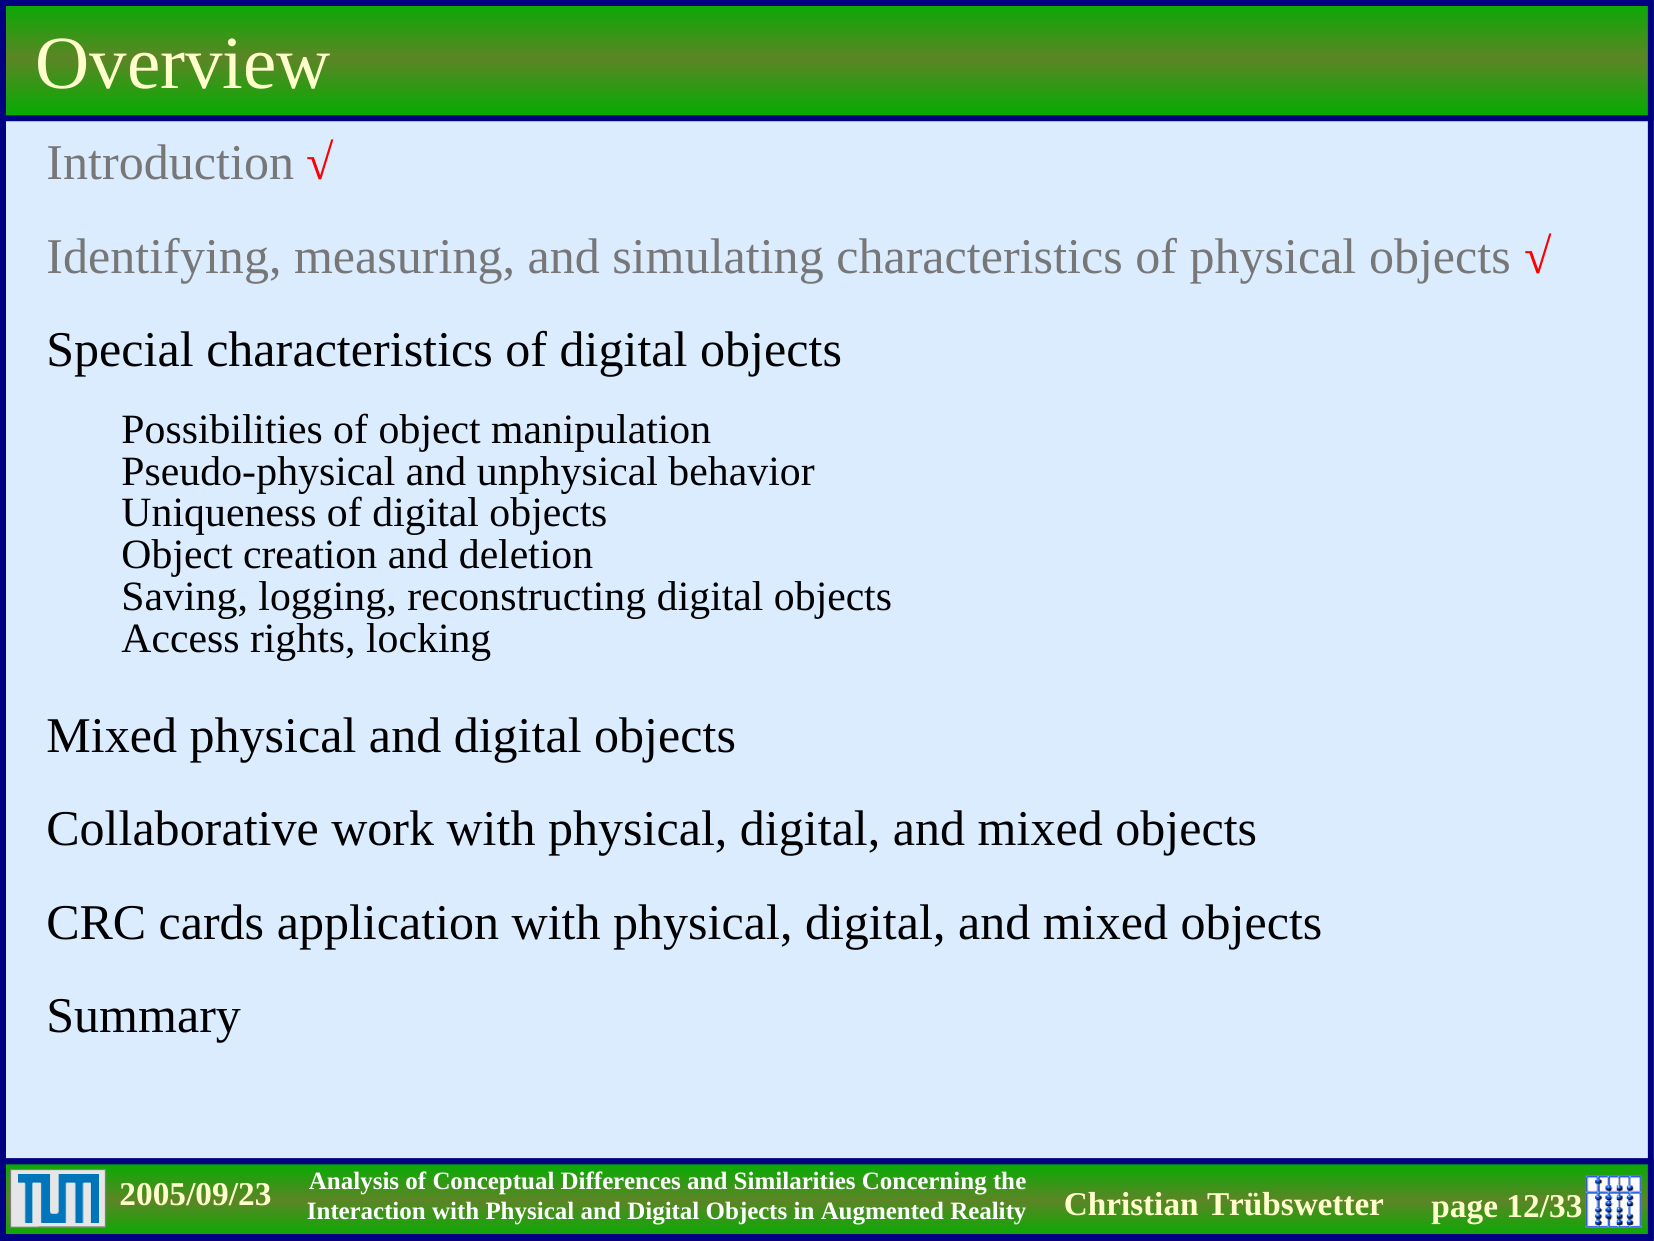

# Overview
Introduction √
Identifying, measuring, and simulating characteristics of physical objects √
Special characteristics of digital objects
Possibilities of object manipulation
Pseudo-physical and unphysical behavior
Uniqueness of digital objects
Object creation and deletion
Saving, logging, reconstructing digital objects
Access rights, locking
Mixed physical and digital objects
Collaborative work with physical, digital, and mixed objects
CRC cards application with physical, digital, and mixed objects
Summary